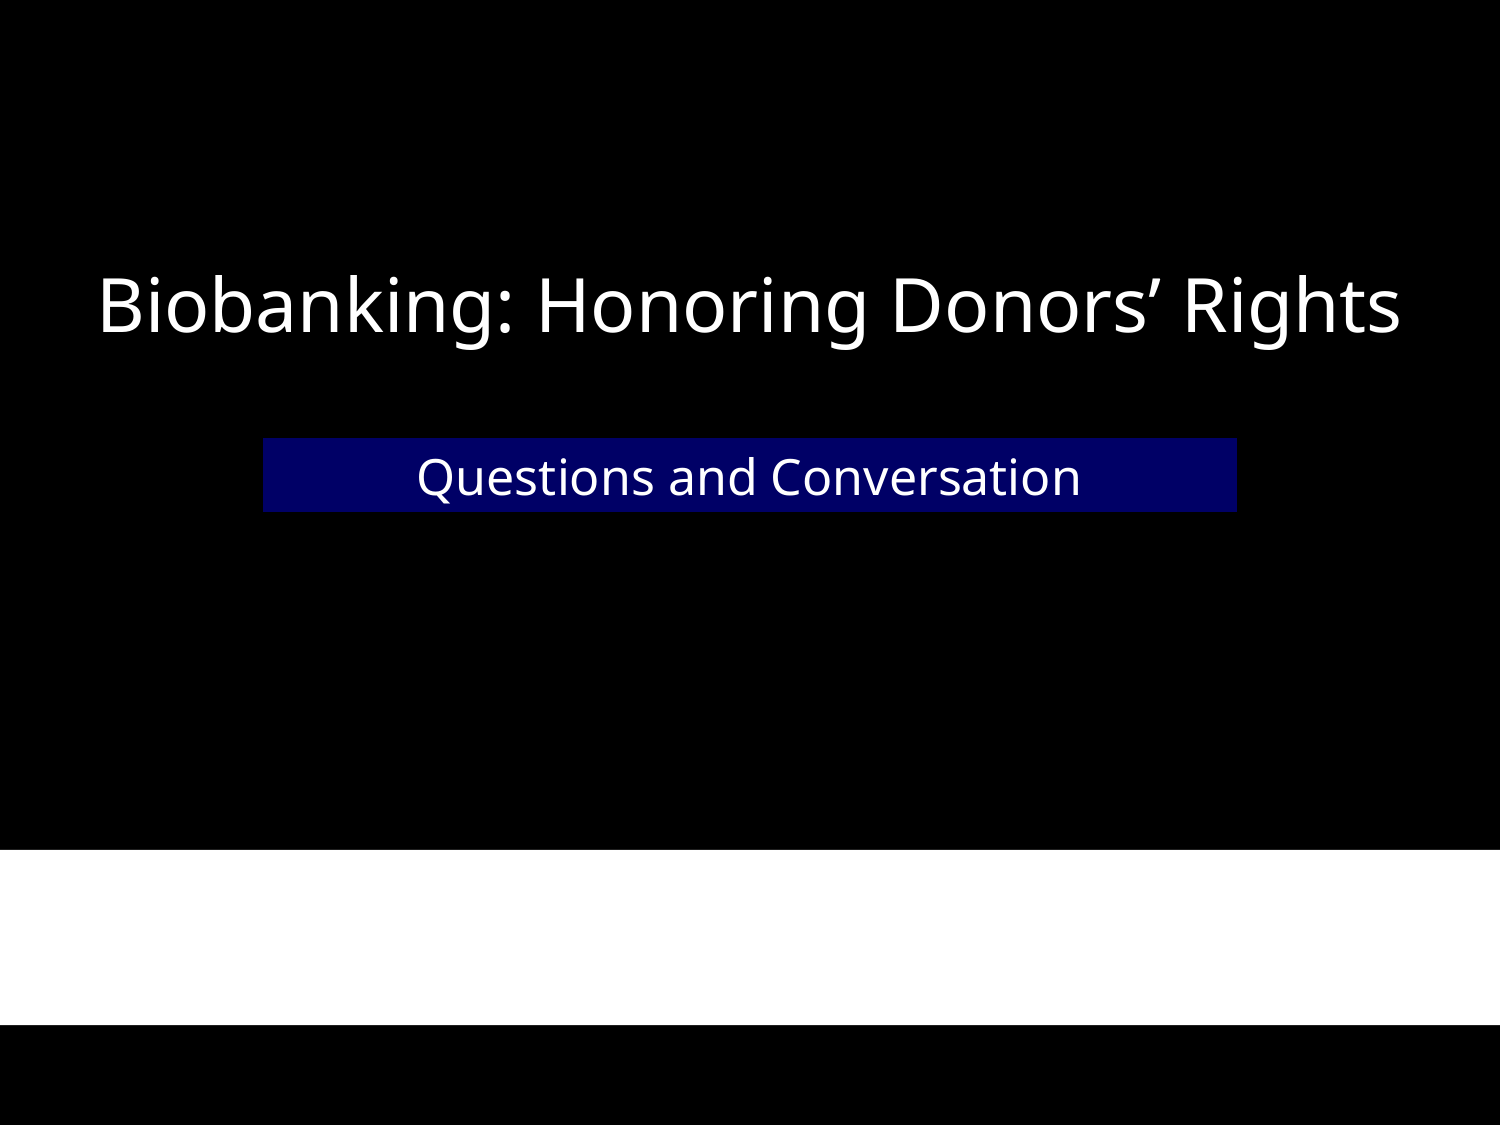

Biobanking: Honoring Donors’ Rights
Questions and Conversation